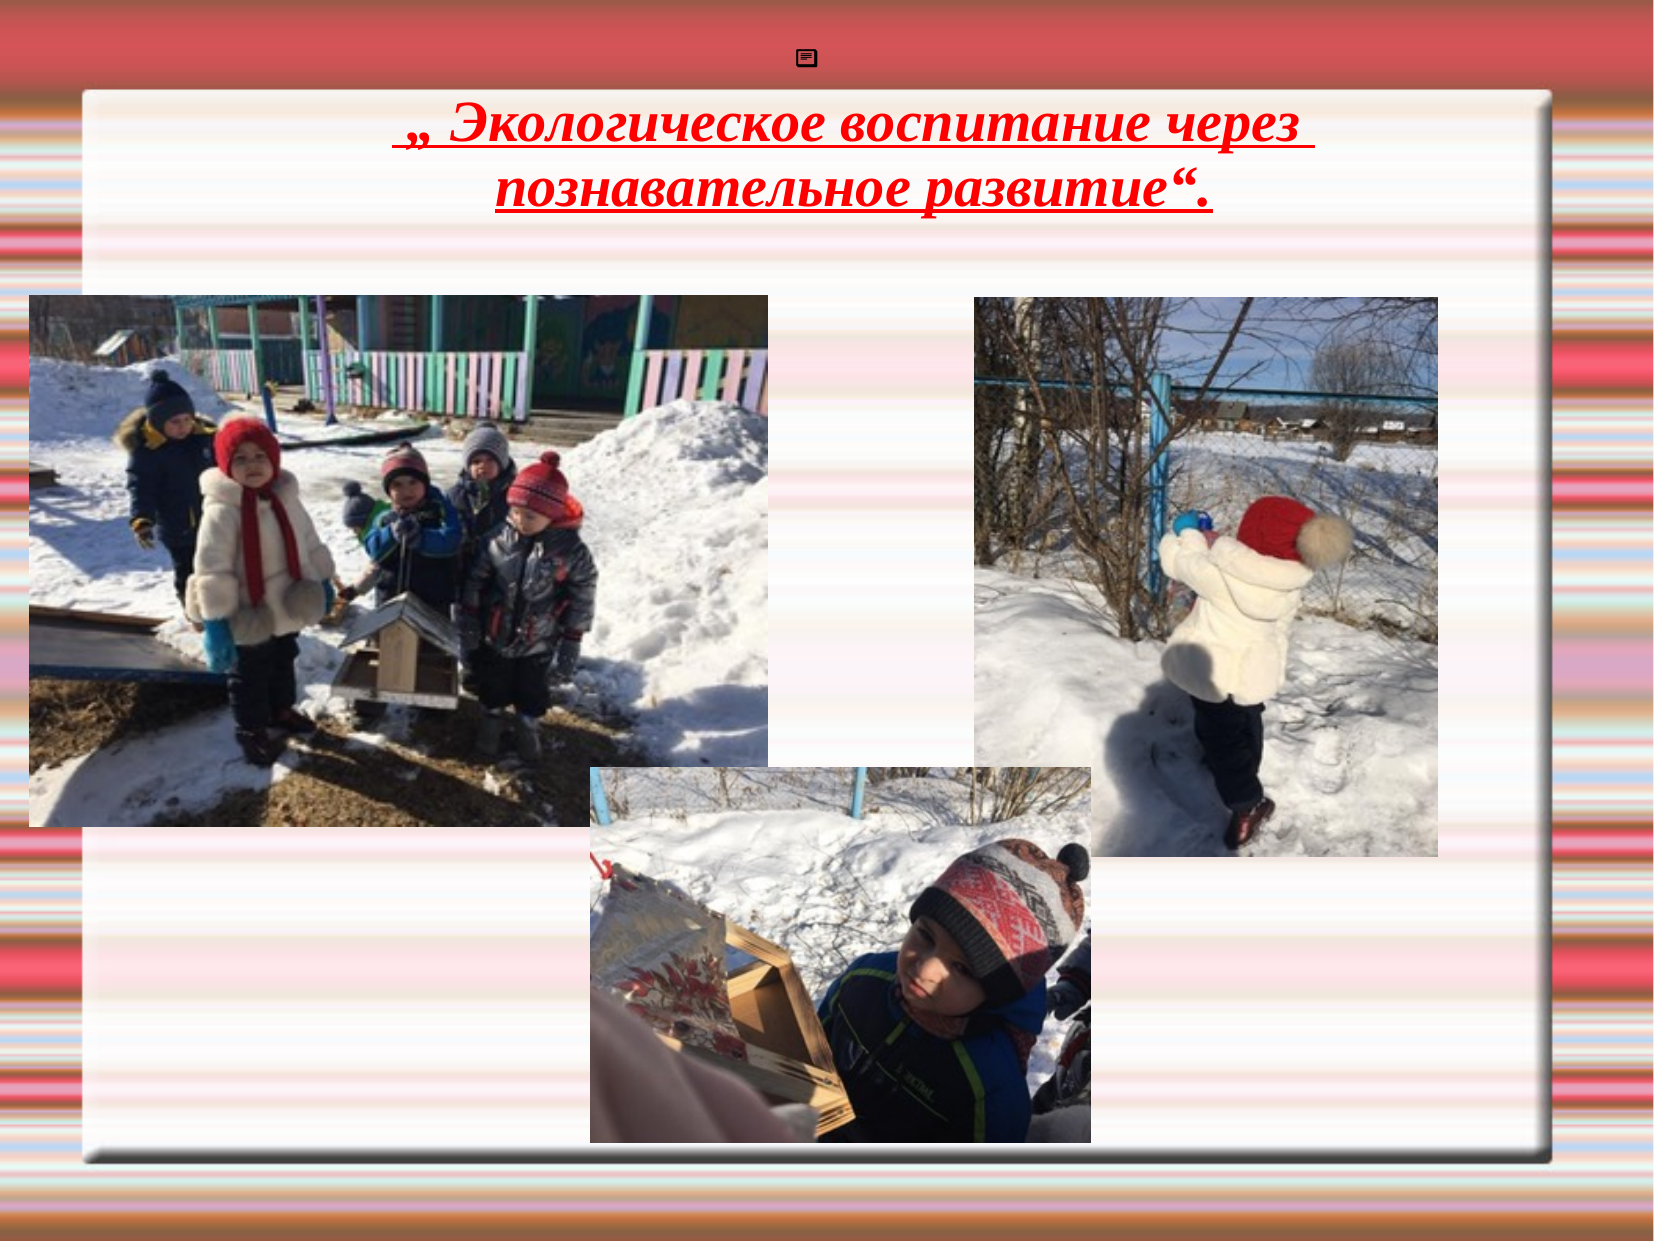

# „ Экологическое воспитание через познавательное развитие“.